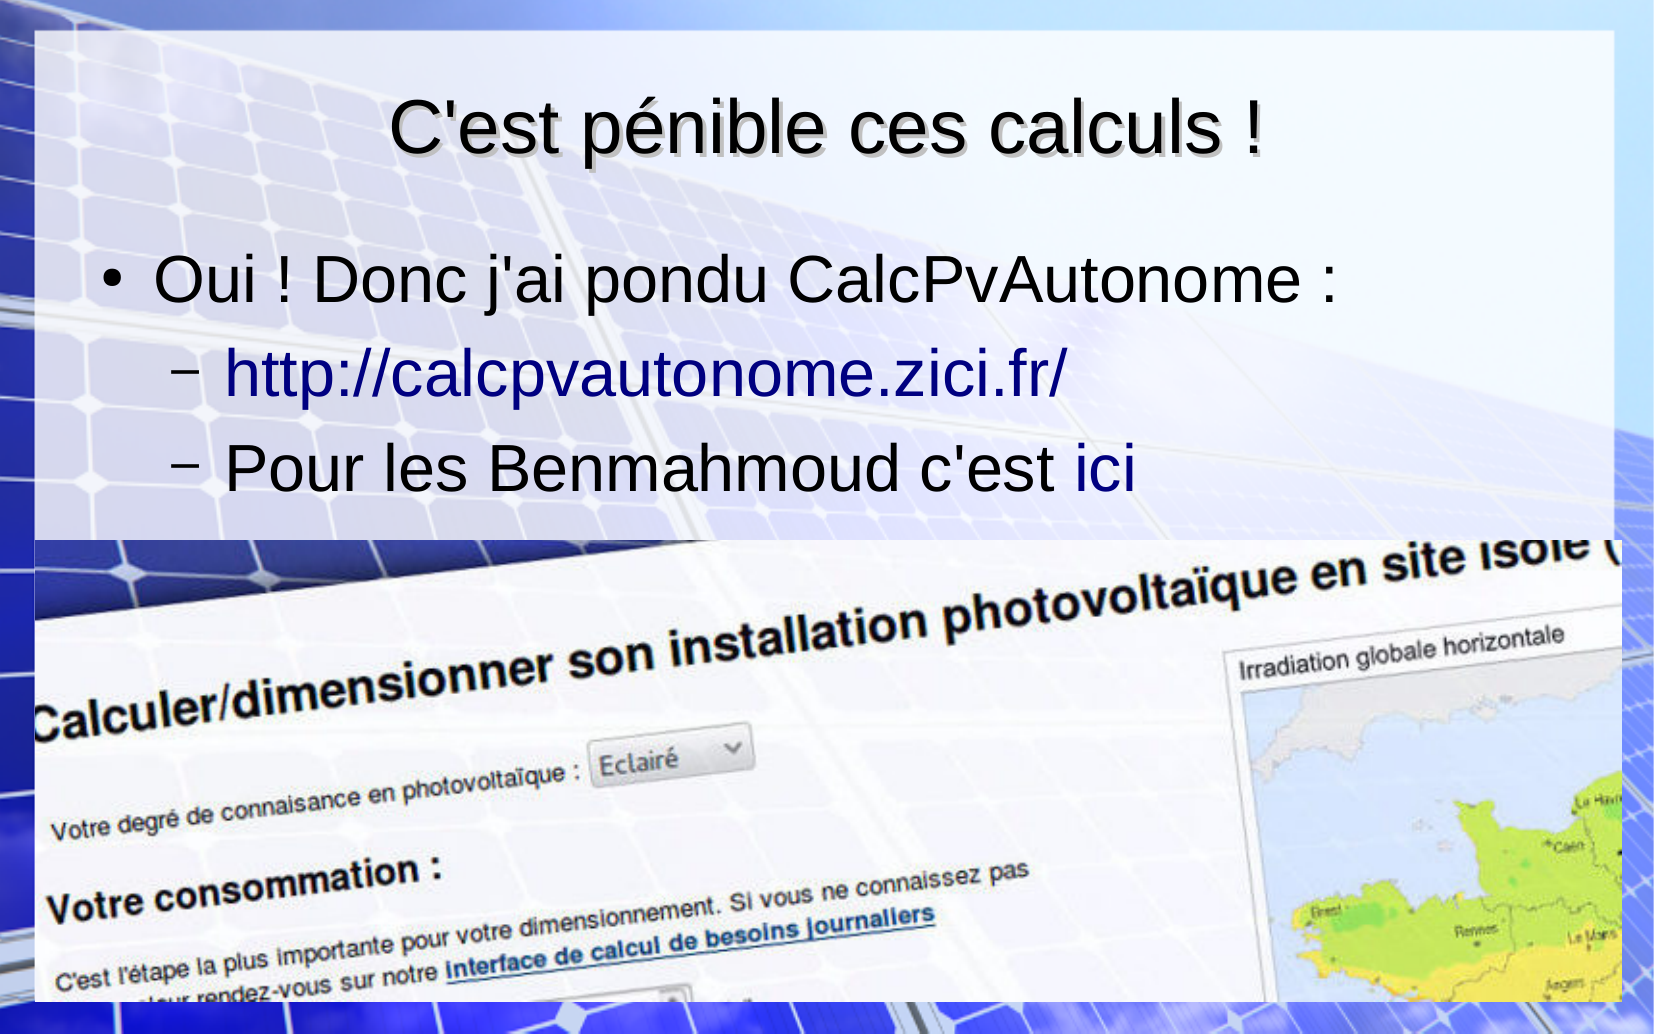

# C'est pénible ces calculs !
Oui ! Donc j'ai pondu CalcPvAutonome :
http://calcpvautonome.zici.fr/
Pour les Benmahmoud c'est ici